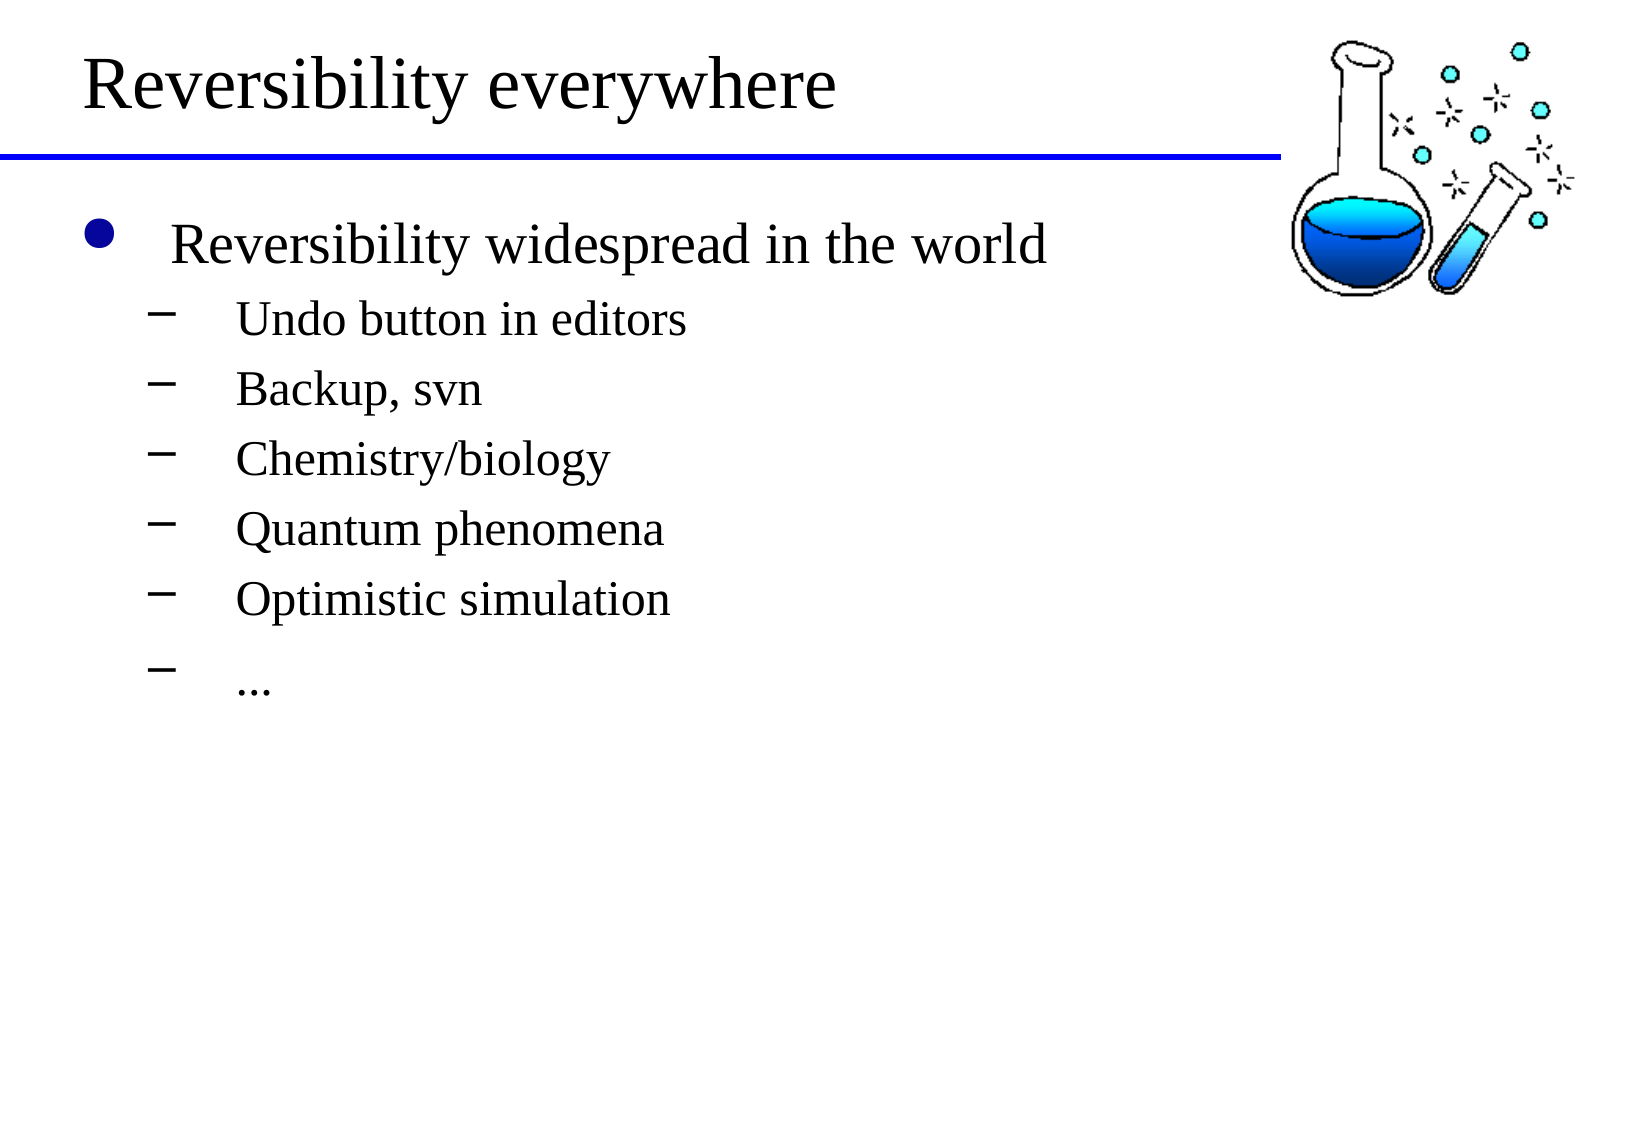

# Reversibility everywhere
Reversibility widespread in the world
Undo button in editors
Backup, svn
Chemistry/biology
Quantum phenomena
Optimistic simulation
...